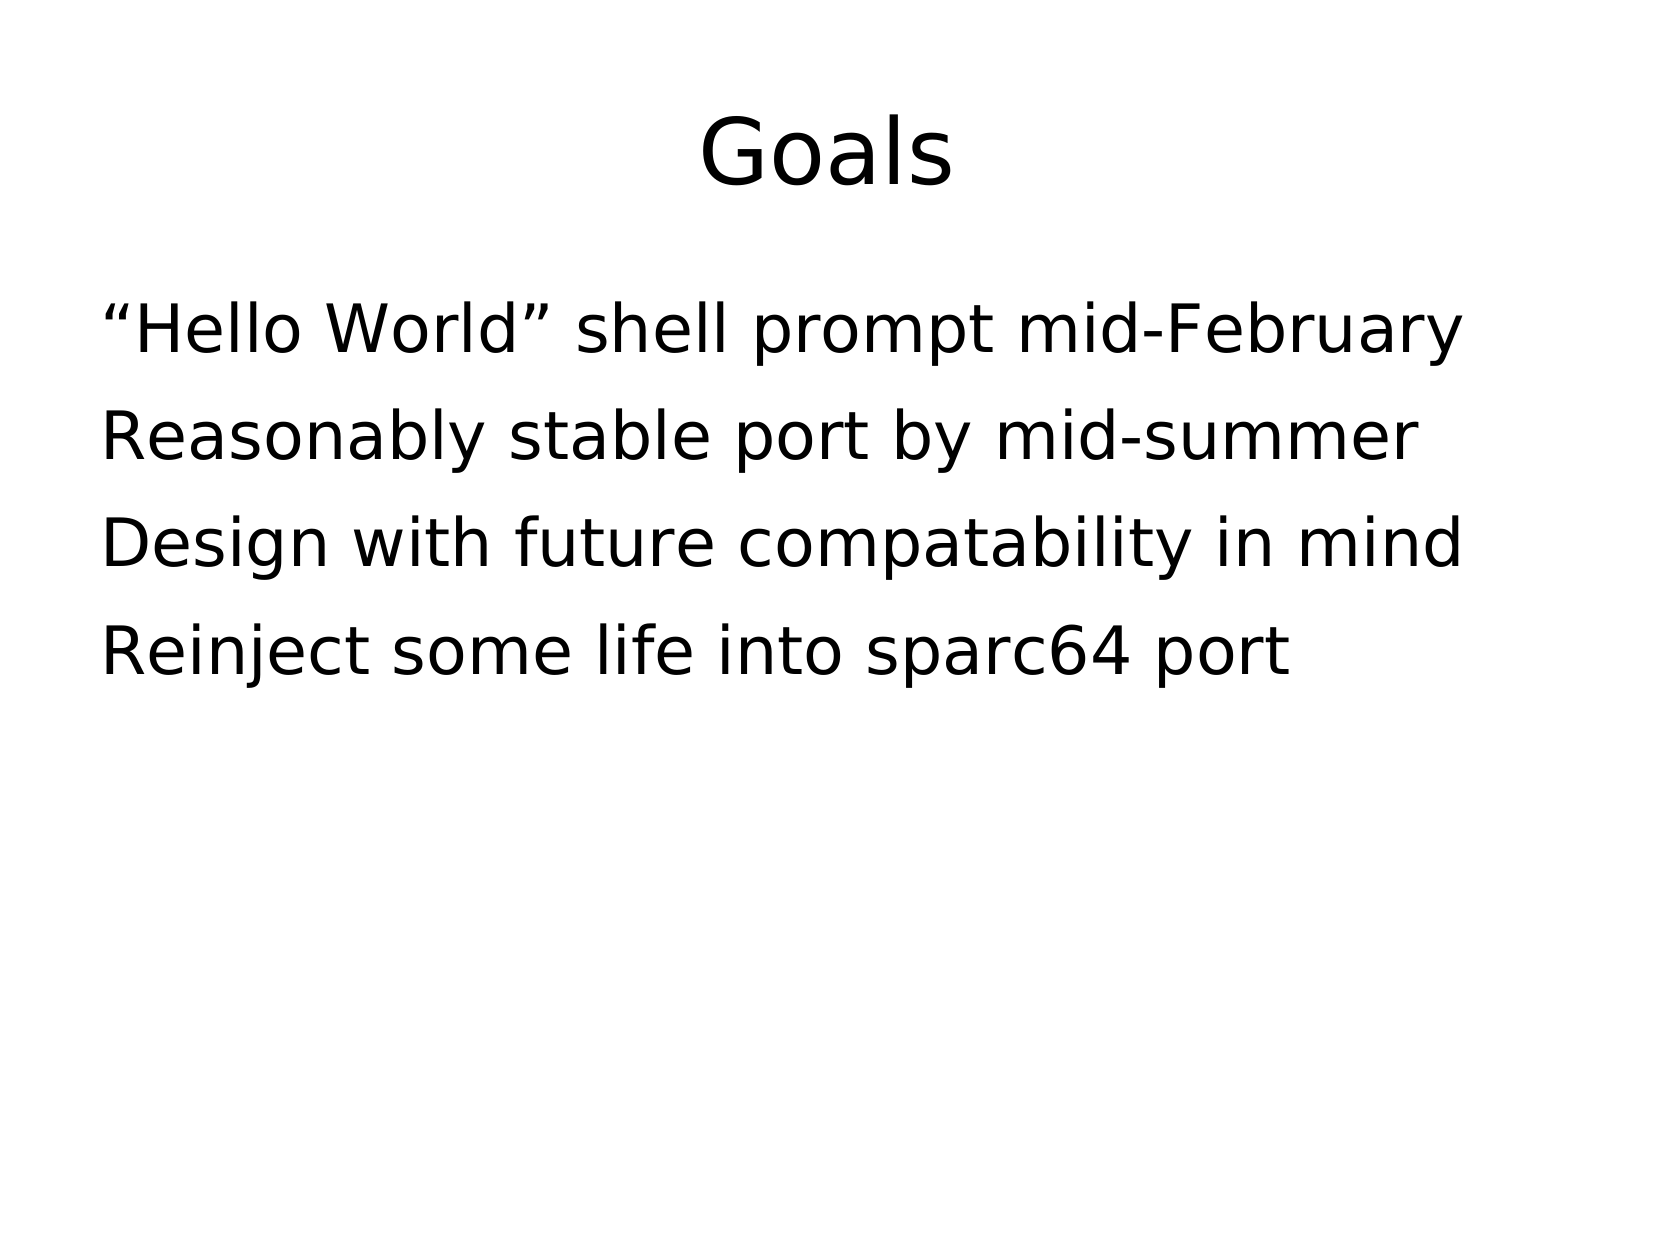

# Goals
“Hello World” shell prompt mid-February
Reasonably stable port by mid-summer
Design with future compatability in mind
Reinject some life into sparc64 port